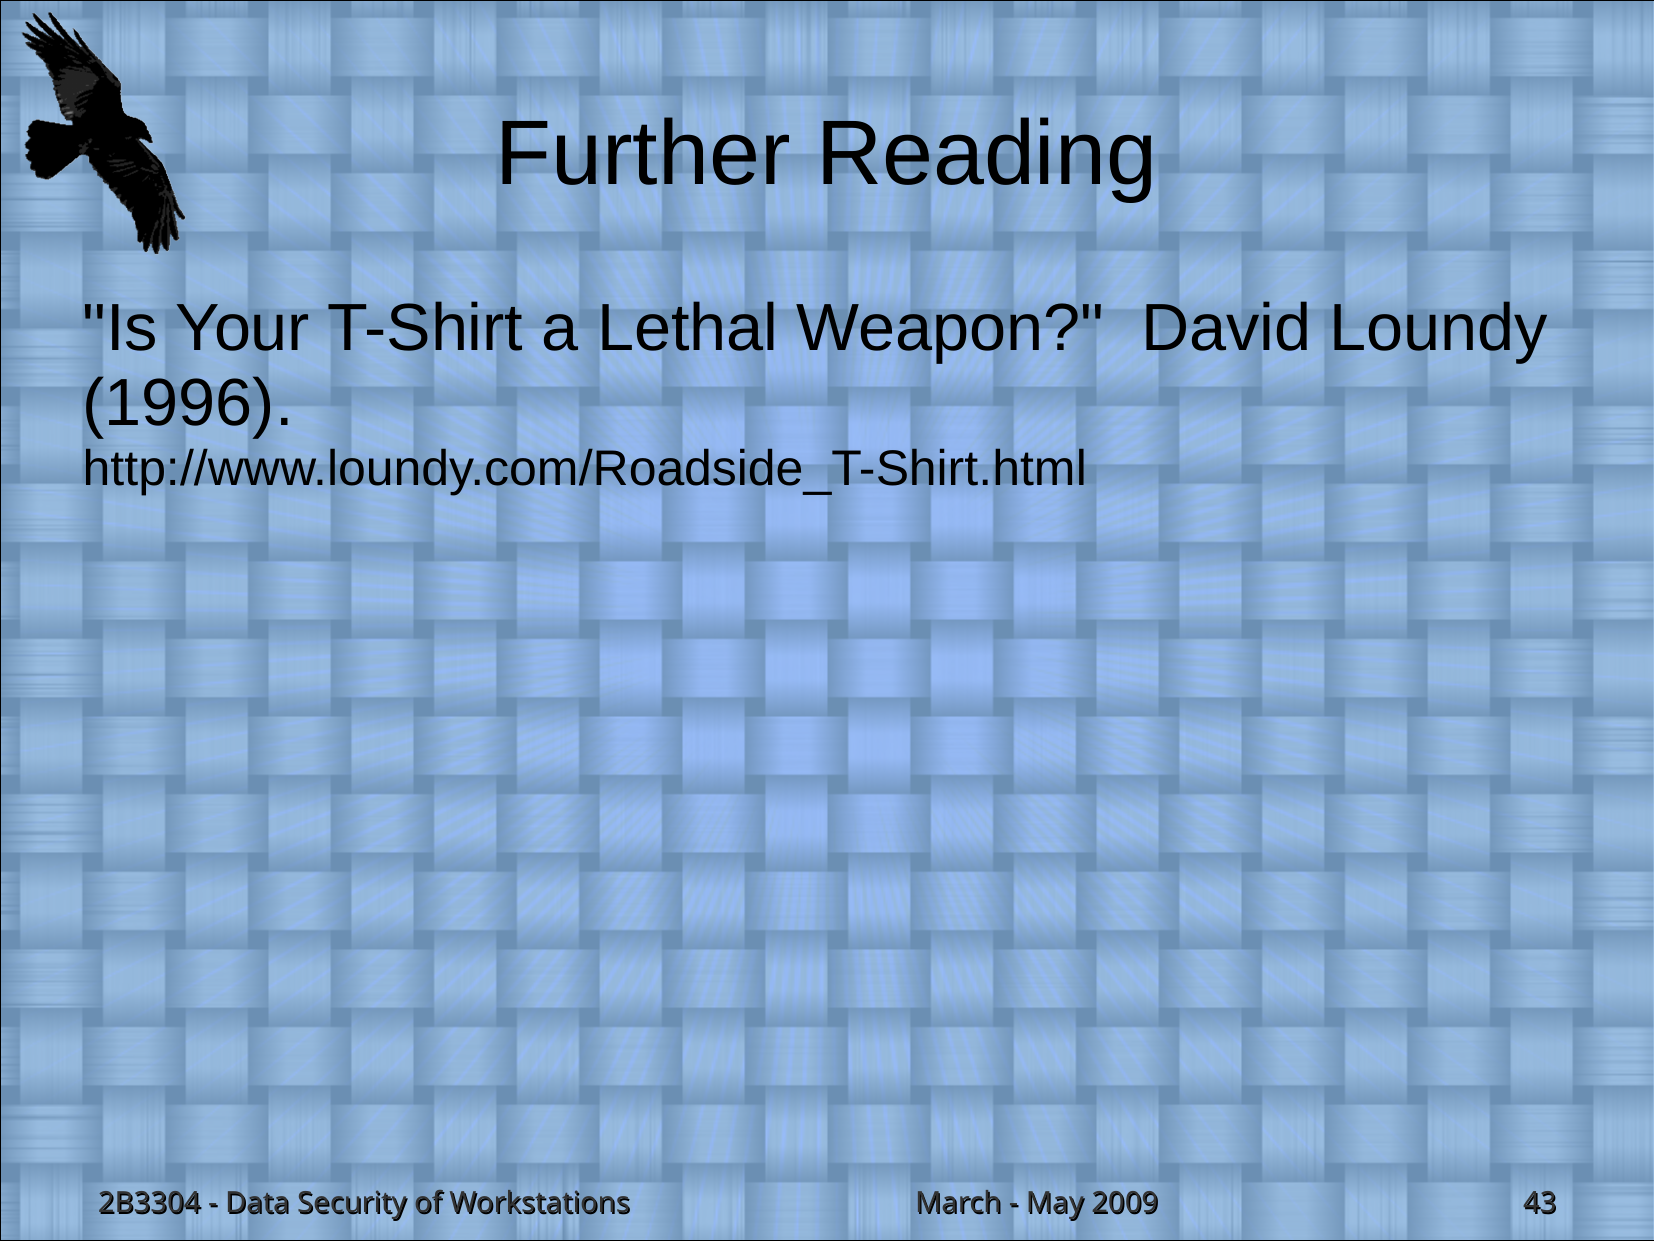

# Further Reading
"Is Your T-Shirt a Lethal Weapon?" David Loundy (1996).
http://www.loundy.com/Roadside_T-Shirt.html